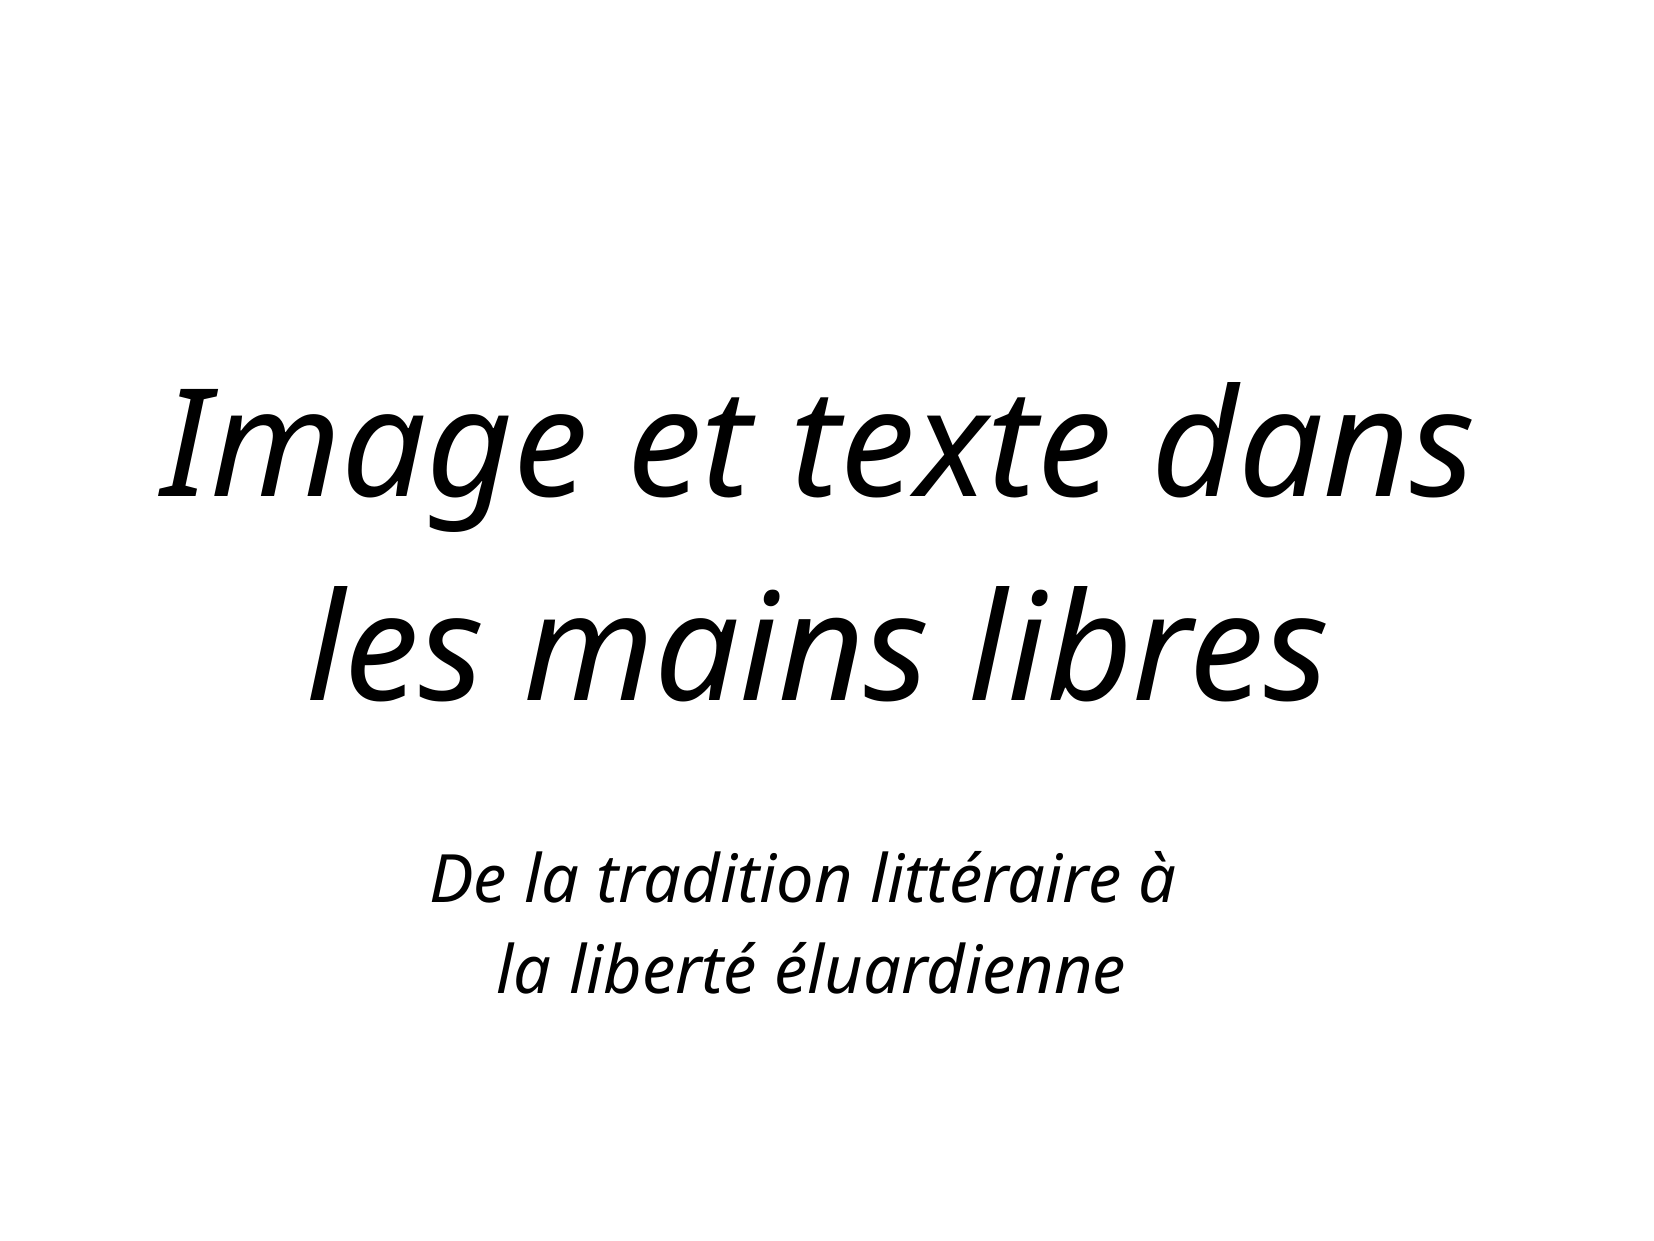

#
Image et texte dans les mains libres
De la tradition littéraire à
la liberté éluardienne